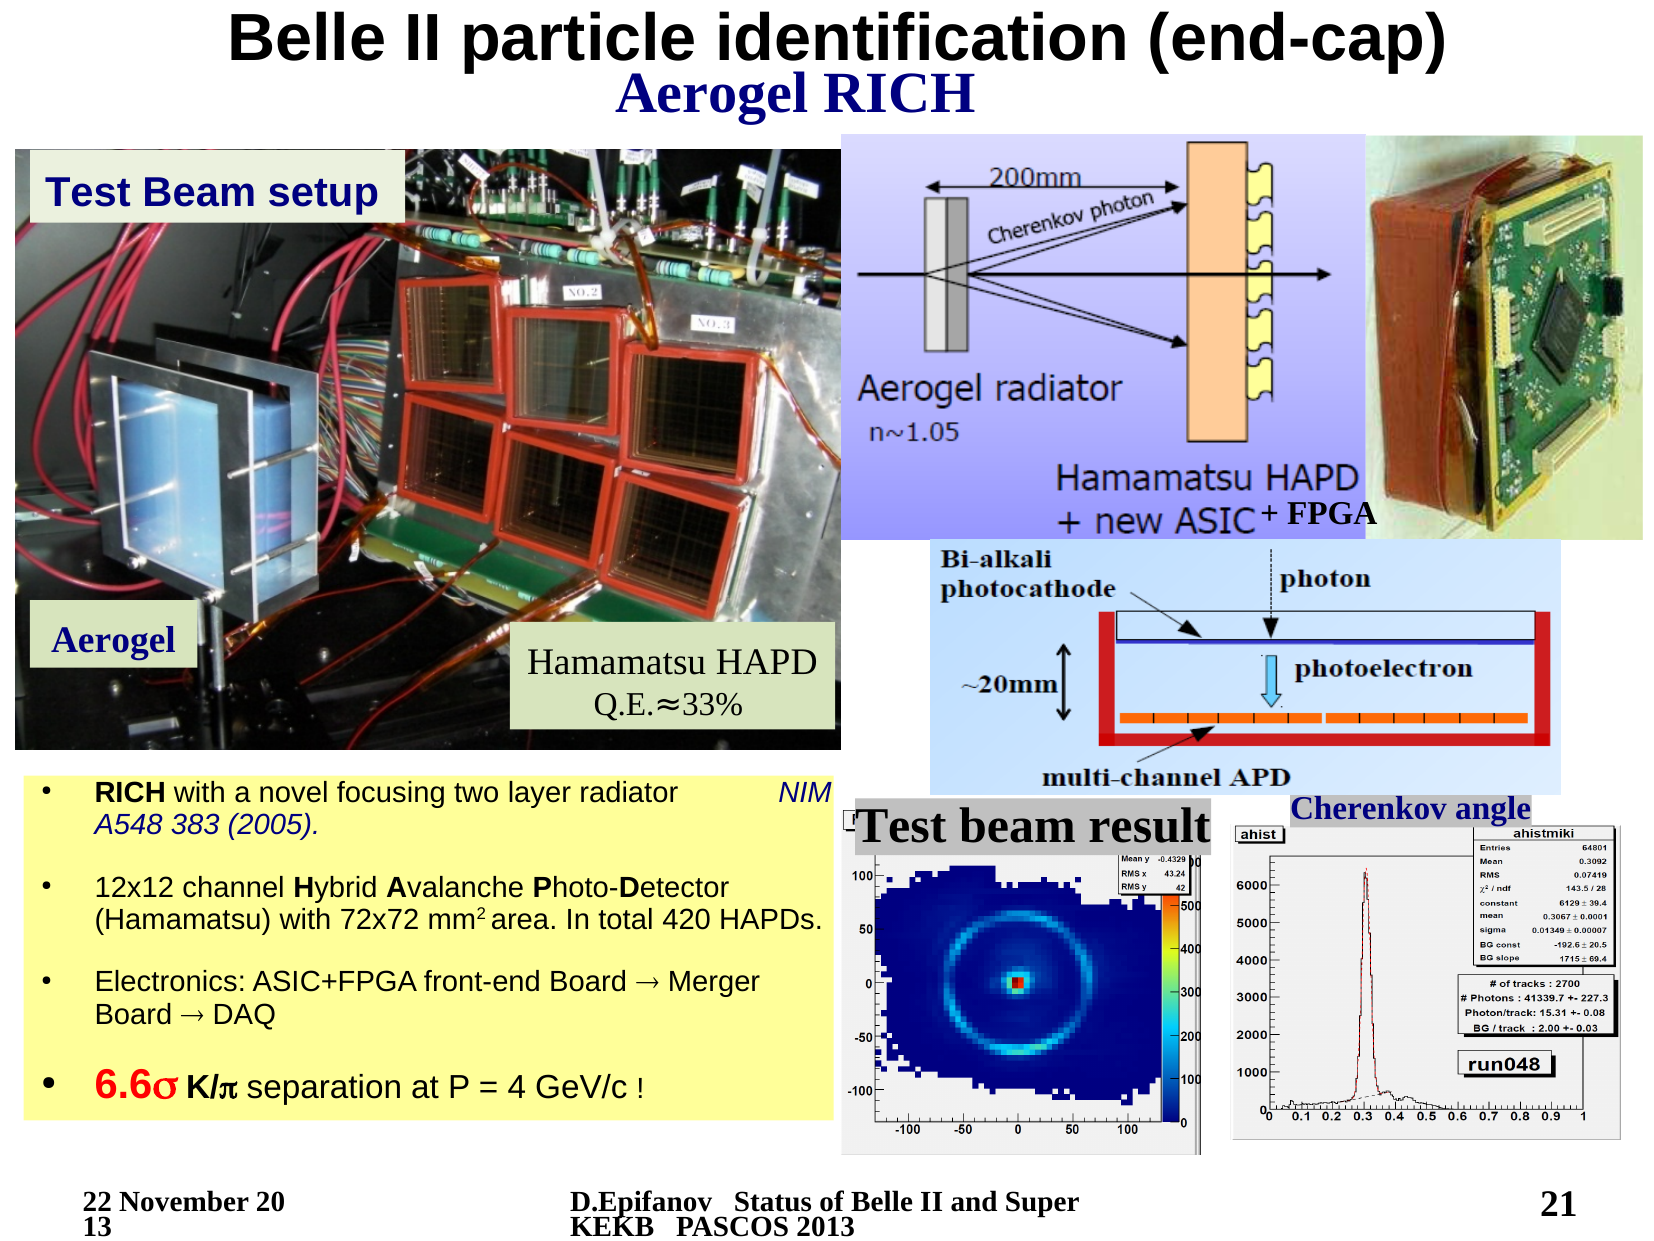

# Belle II particle identification (end-cap)
Aerogel RICH
Test Beam setup
+ FPGA
Aerogel
Hamamatsu HAPD
Q.E.≈33%
RICH with a novel focusing two layer radiator NIM A548 383 (2005).
12x12 channel Hybrid Avalanche Photo-Detector (Hamamatsu) with 72x72 mm2 area. In total 420 HAPDs.
Electronics: ASIC+FPGA front-end Board  Merger Board  DAQ
6.6 K/ separation at P = 4 GeV/c !
Cherenkov angle
Test beam result
21
22 November 2013
D.Epifanov Status of Belle II and SuperKEKB PASCOS 2013